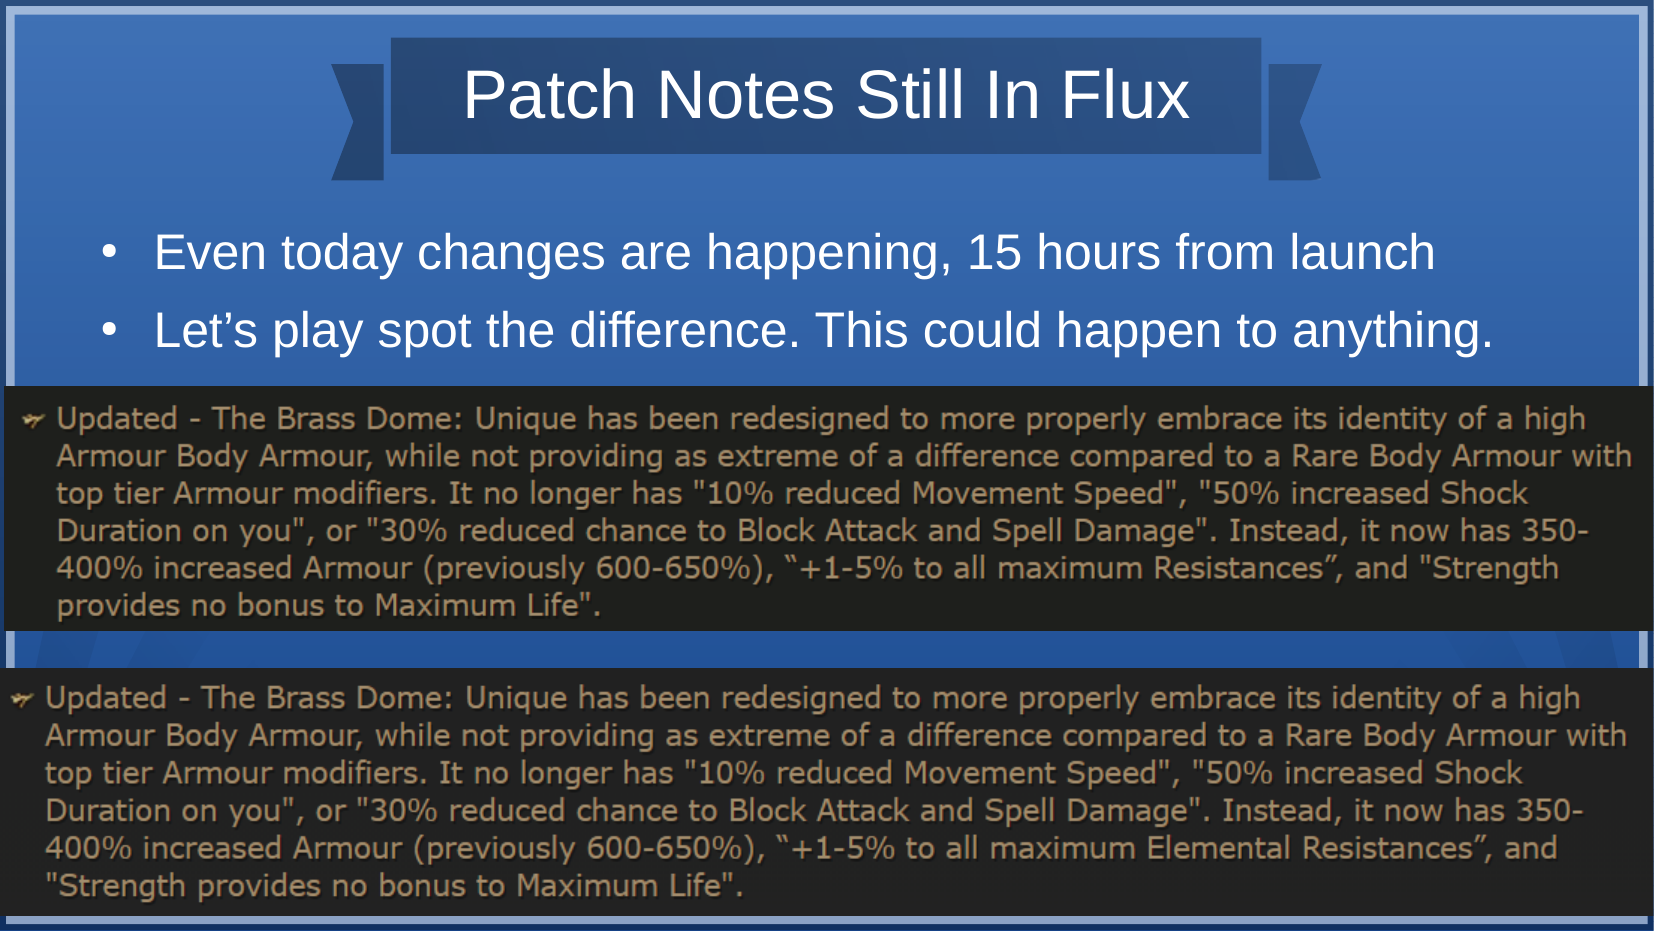

# Patch Notes Still In Flux
Even today changes are happening, 15 hours from launch
Let’s play spot the difference. This could happen to anything.